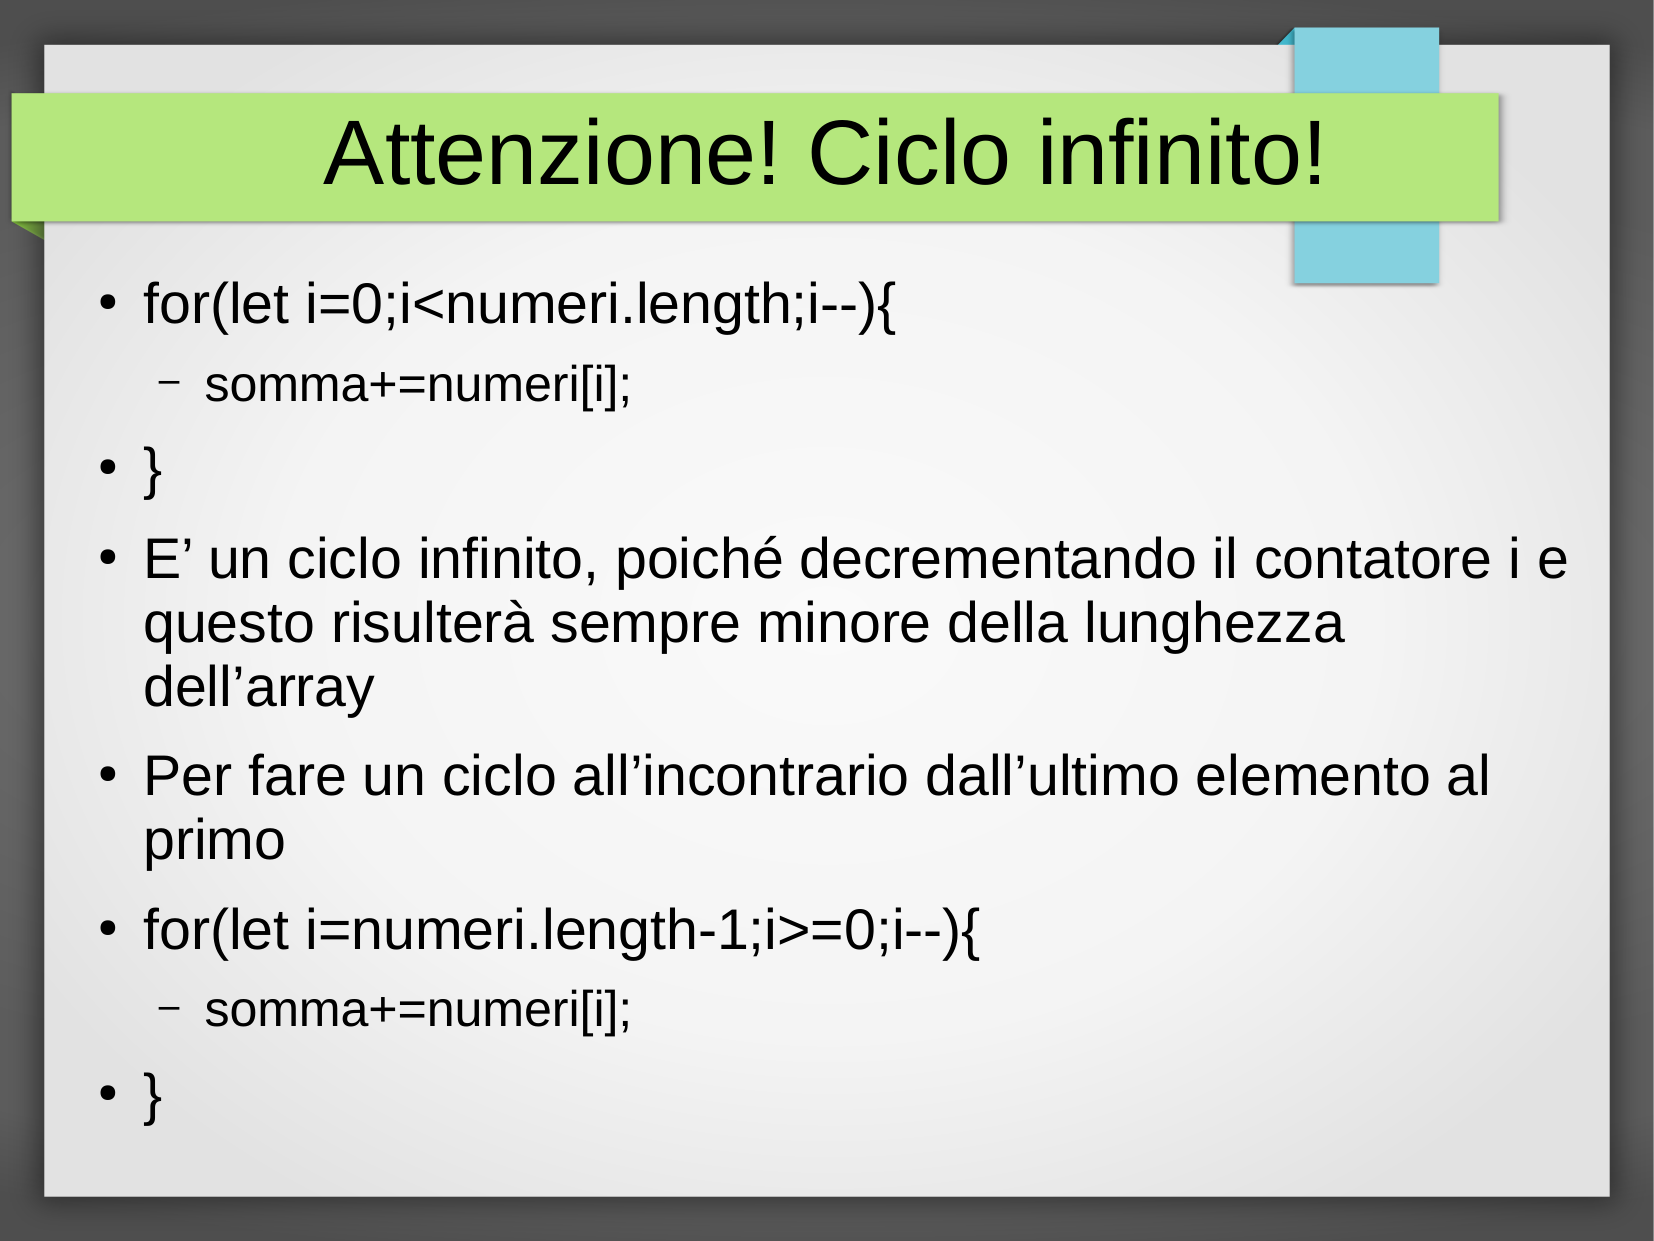

# Attenzione! Ciclo infinito!
for(let i=0;i<numeri.length;i--){
somma+=numeri[i];
}
E’ un ciclo infinito, poiché decrementando il contatore i e questo risulterà sempre minore della lunghezza dell’array
Per fare un ciclo all’incontrario dall’ultimo elemento al primo
for(let i=numeri.length-1;i>=0;i--){
somma+=numeri[i];
}